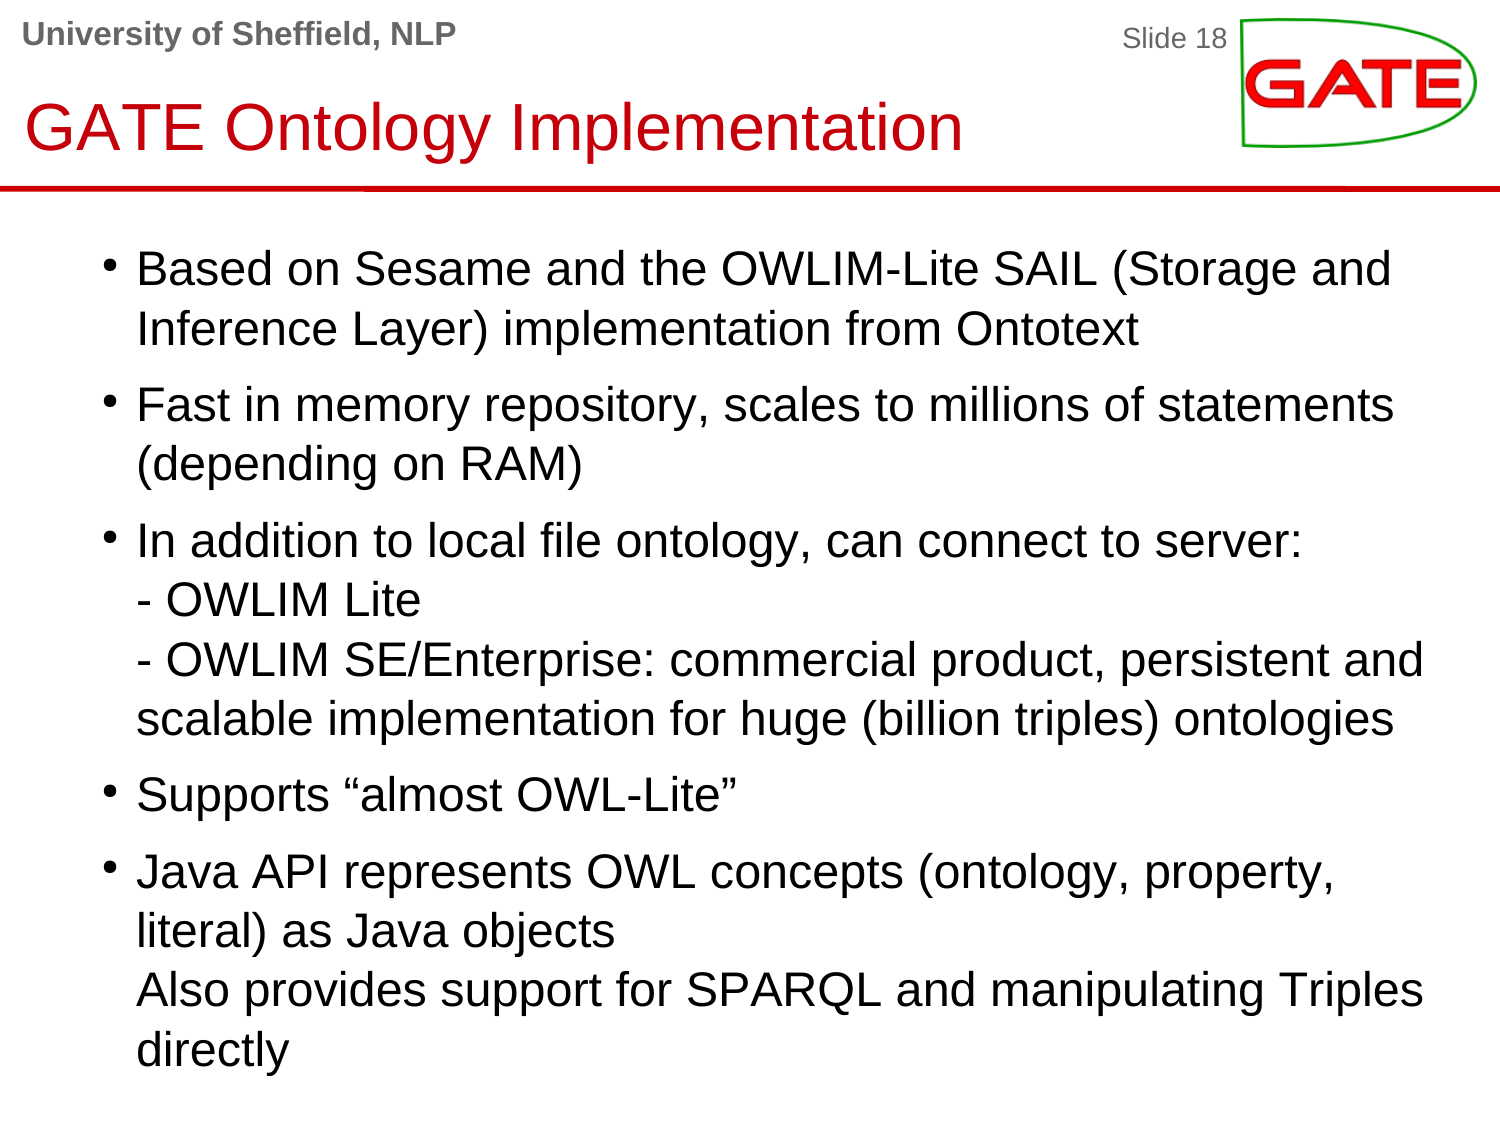

18
# GATE Ontology Implementation
Based on Sesame and the OWLIM-Lite SAIL (Storage and Inference Layer) implementation from Ontotext
Fast in memory repository, scales to millions of statements (depending on RAM)
In addition to local file ontology, can connect to server:
- OWLIM Lite
- OWLIM SE/Enterprise: commercial product, persistent and scalable implementation for huge (billion triples) ontologies
Supports “almost OWL-Lite”
Java API represents OWL concepts (ontology, property, literal) as Java objects
Also provides support for SPARQL and manipulating Triples directly